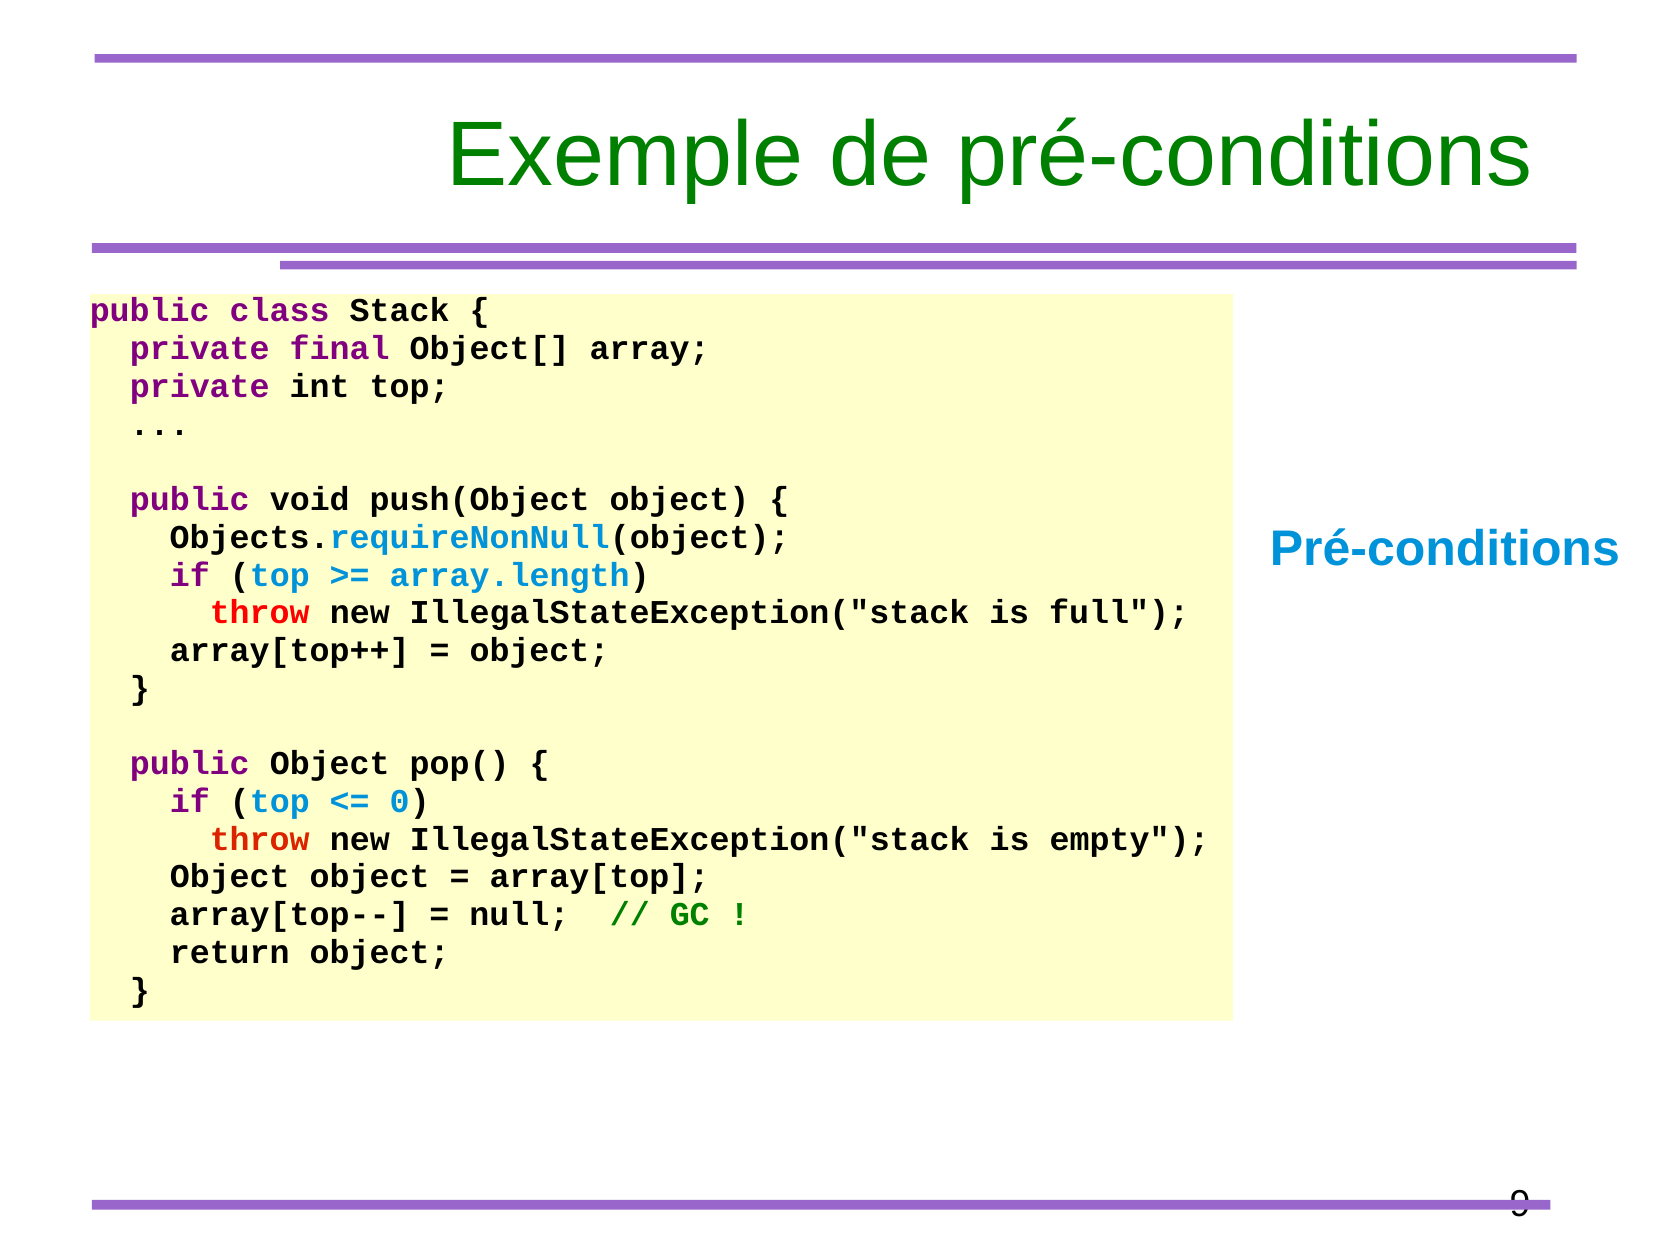

# Exemple de pré-conditions
public class Stack {
 private final Object[] array;
 private int top;
 ...
 public void push(Object object) {
 Objects.requireNonNull(object);
 if (top >= array.length)
 throw new IllegalStateException("stack is full");
 array[top++] = object;
 }
 public Object pop() {
 if (top <= 0)
 throw new IllegalStateException("stack is empty");
 Object object = array[top];
 array[top--] = null; // GC !
 return object;
 }
Pré-conditions